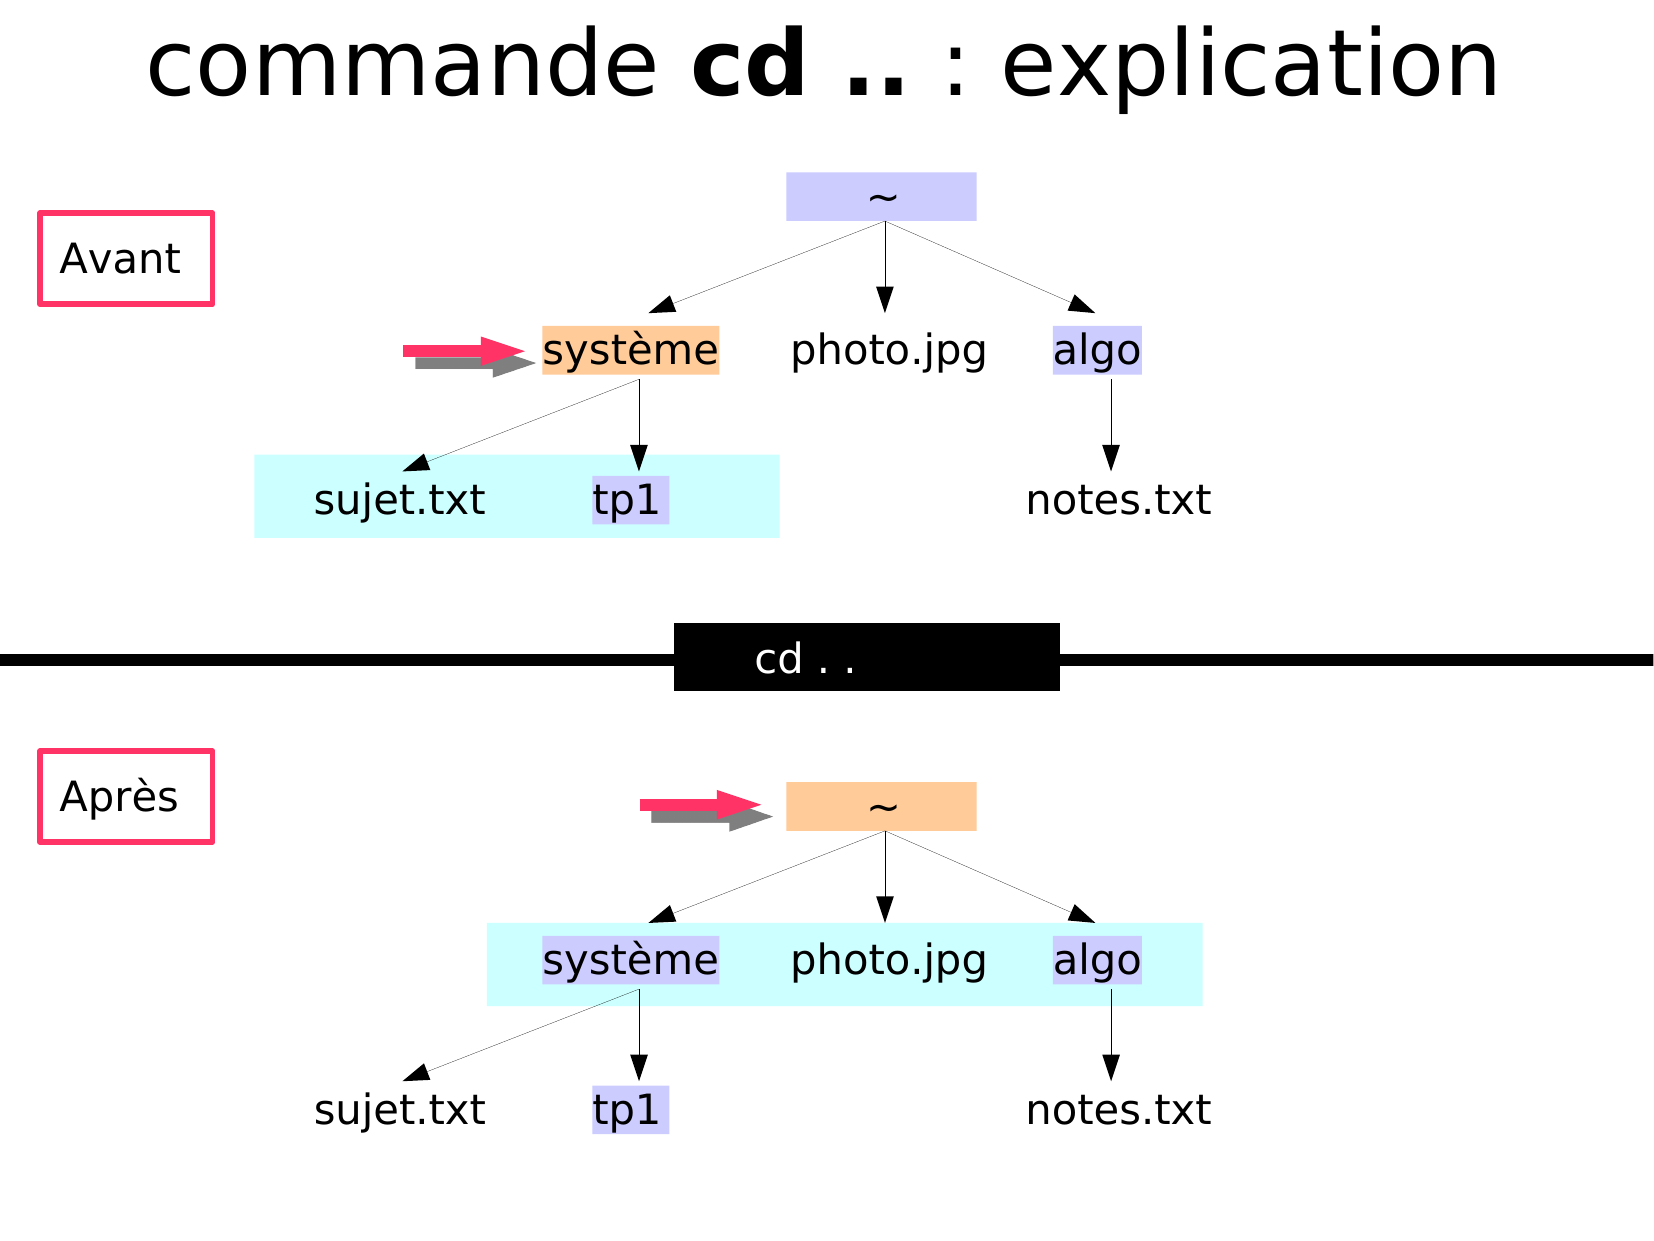

# commande cd .. : explication
 ~
Avant
système
photo.jpg
algo
sujet.txt
tp1
notes.txt
cd . .
Après
 ~
système
photo.jpg
algo
sujet.txt
tp1
notes.txt